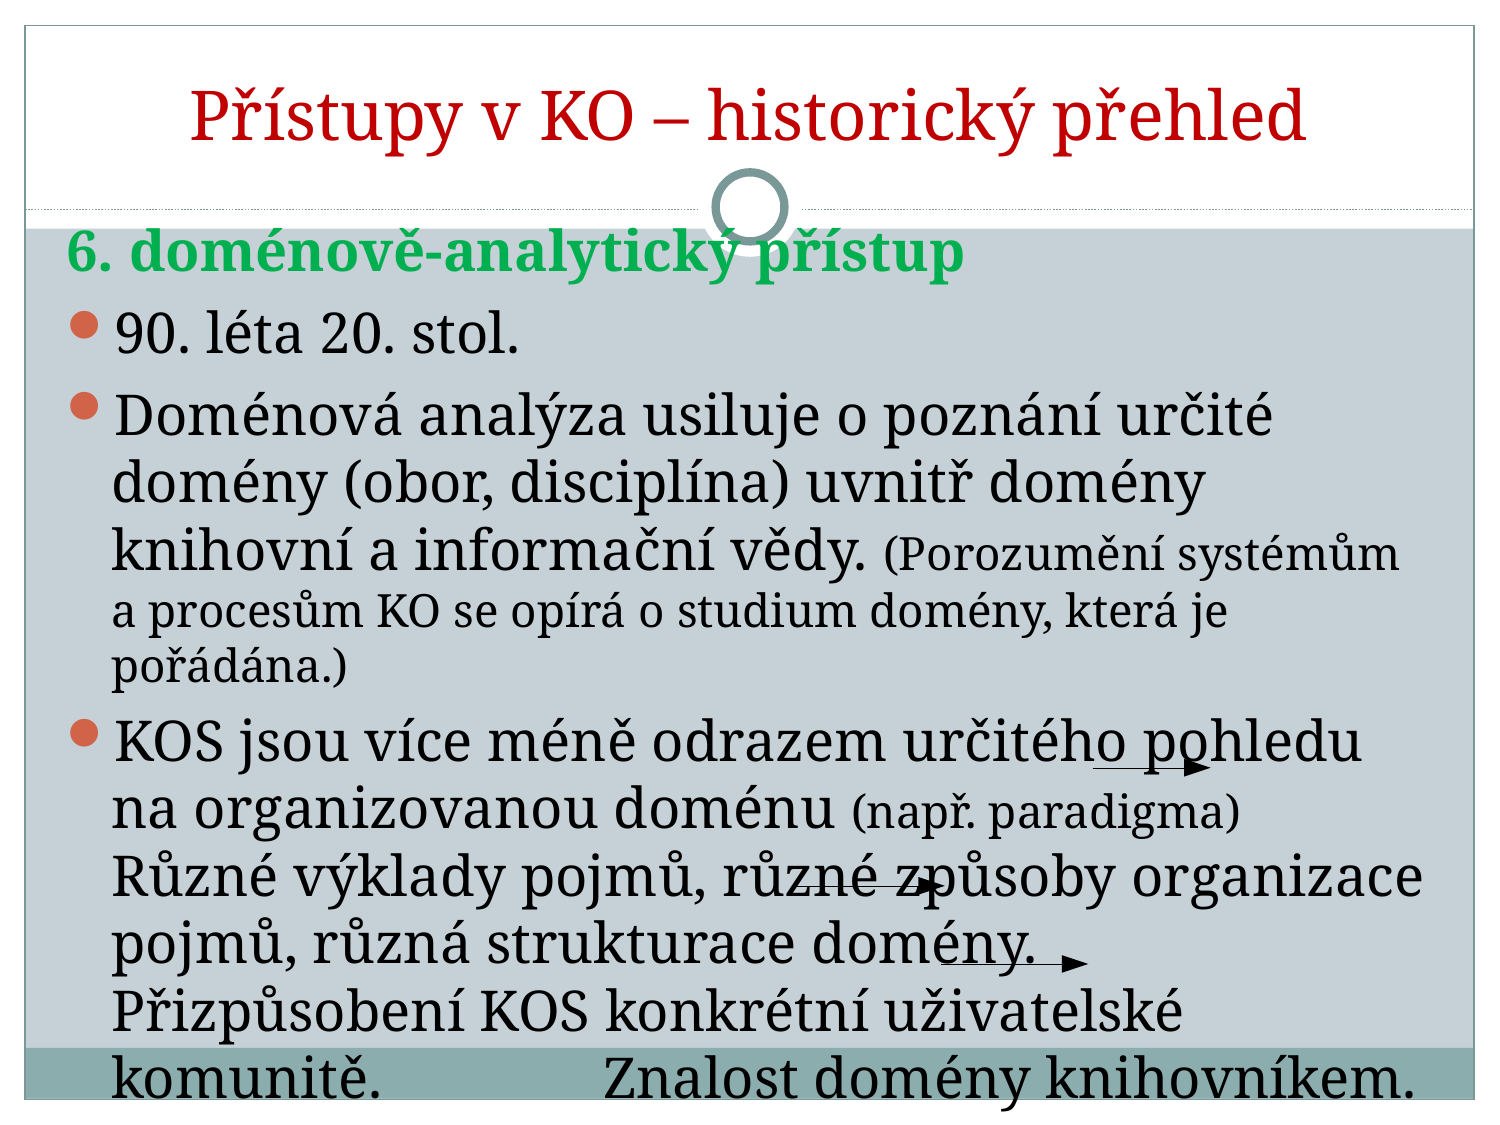

# Přístupy v KO – historický přehled
6. doménově-analytický přístup
90. léta 20. stol.
Doménová analýza usiluje o poznání určité domény (obor, disciplína) uvnitř domény knihovní a informační vědy. (Porozumění systémům a procesům KO se opírá o studium domény, která je pořádána.)
KOS jsou více méně odrazem určitého pohledu na organizovanou doménu (např. paradigma) Různé výklady pojmů, různé způsoby organizace pojmů, různá strukturace domény. Přizpůsobení KOS konkrétní uživatelské komunitě. Znalost domény knihovníkem.